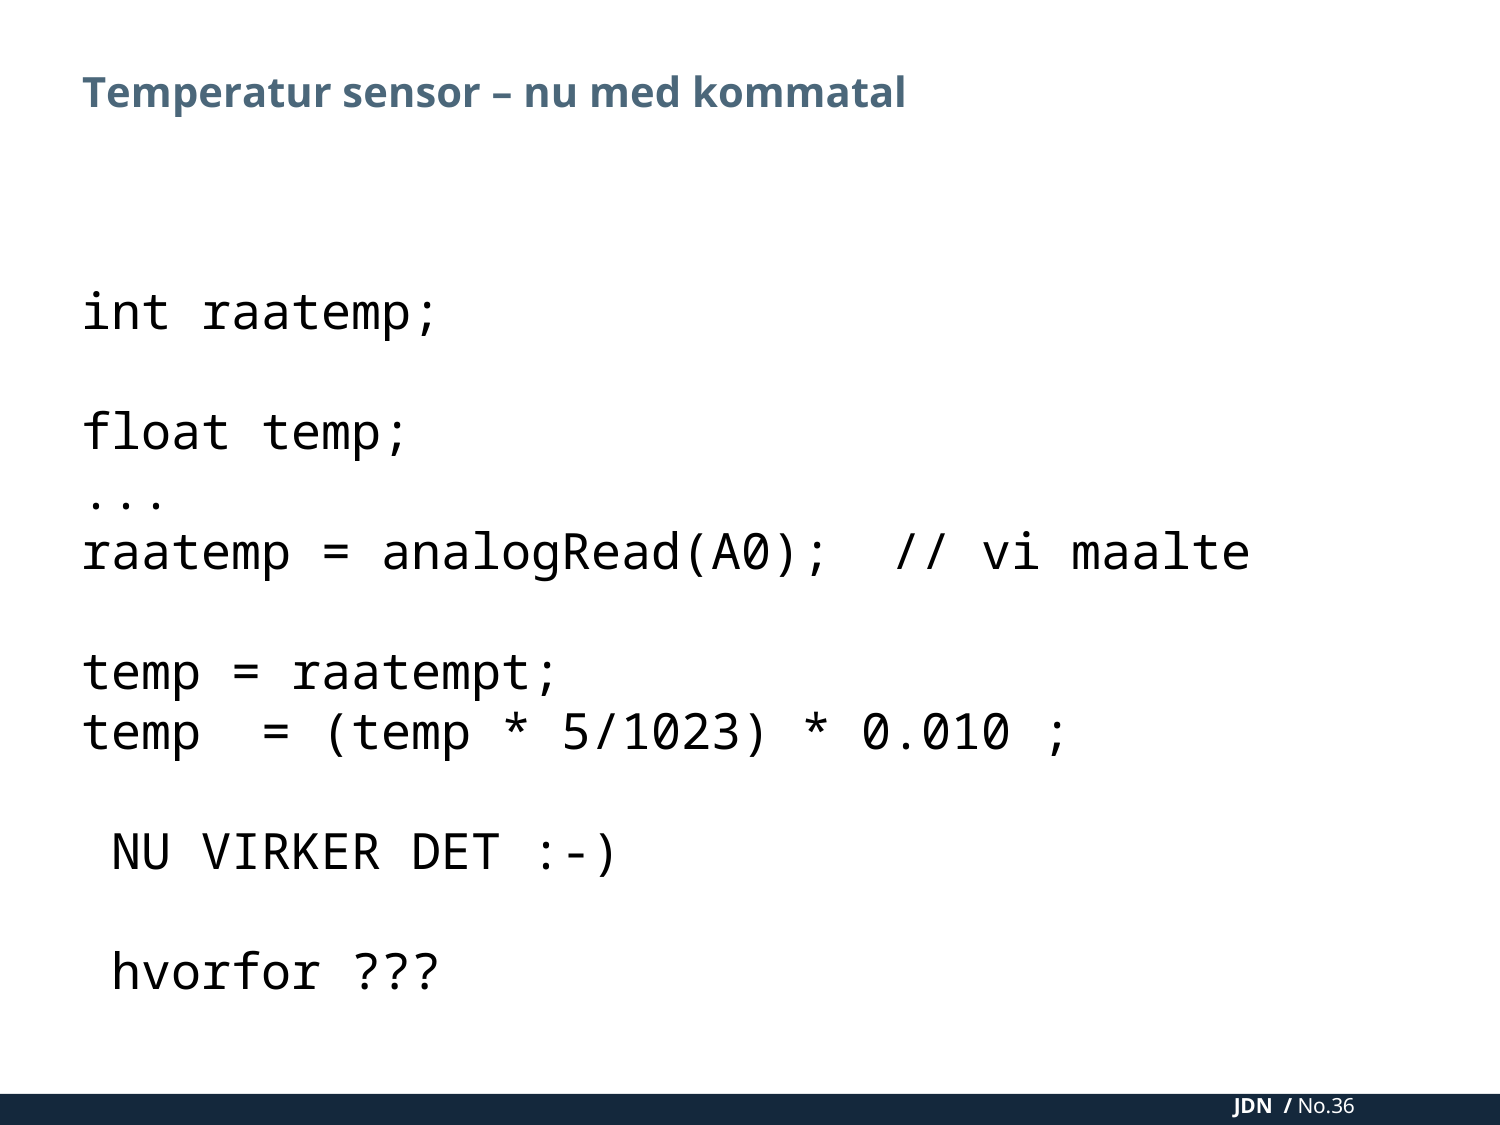

# Temperatur sensor – nu med kommatal
int raatemp;
float temp;
...
raatemp = analogRead(A0); // vi maalte
temp = raatempt;
temp = (temp * 5/1023) * 0.010 ;
 NU VIRKER DET :-)
 hvorfor ???